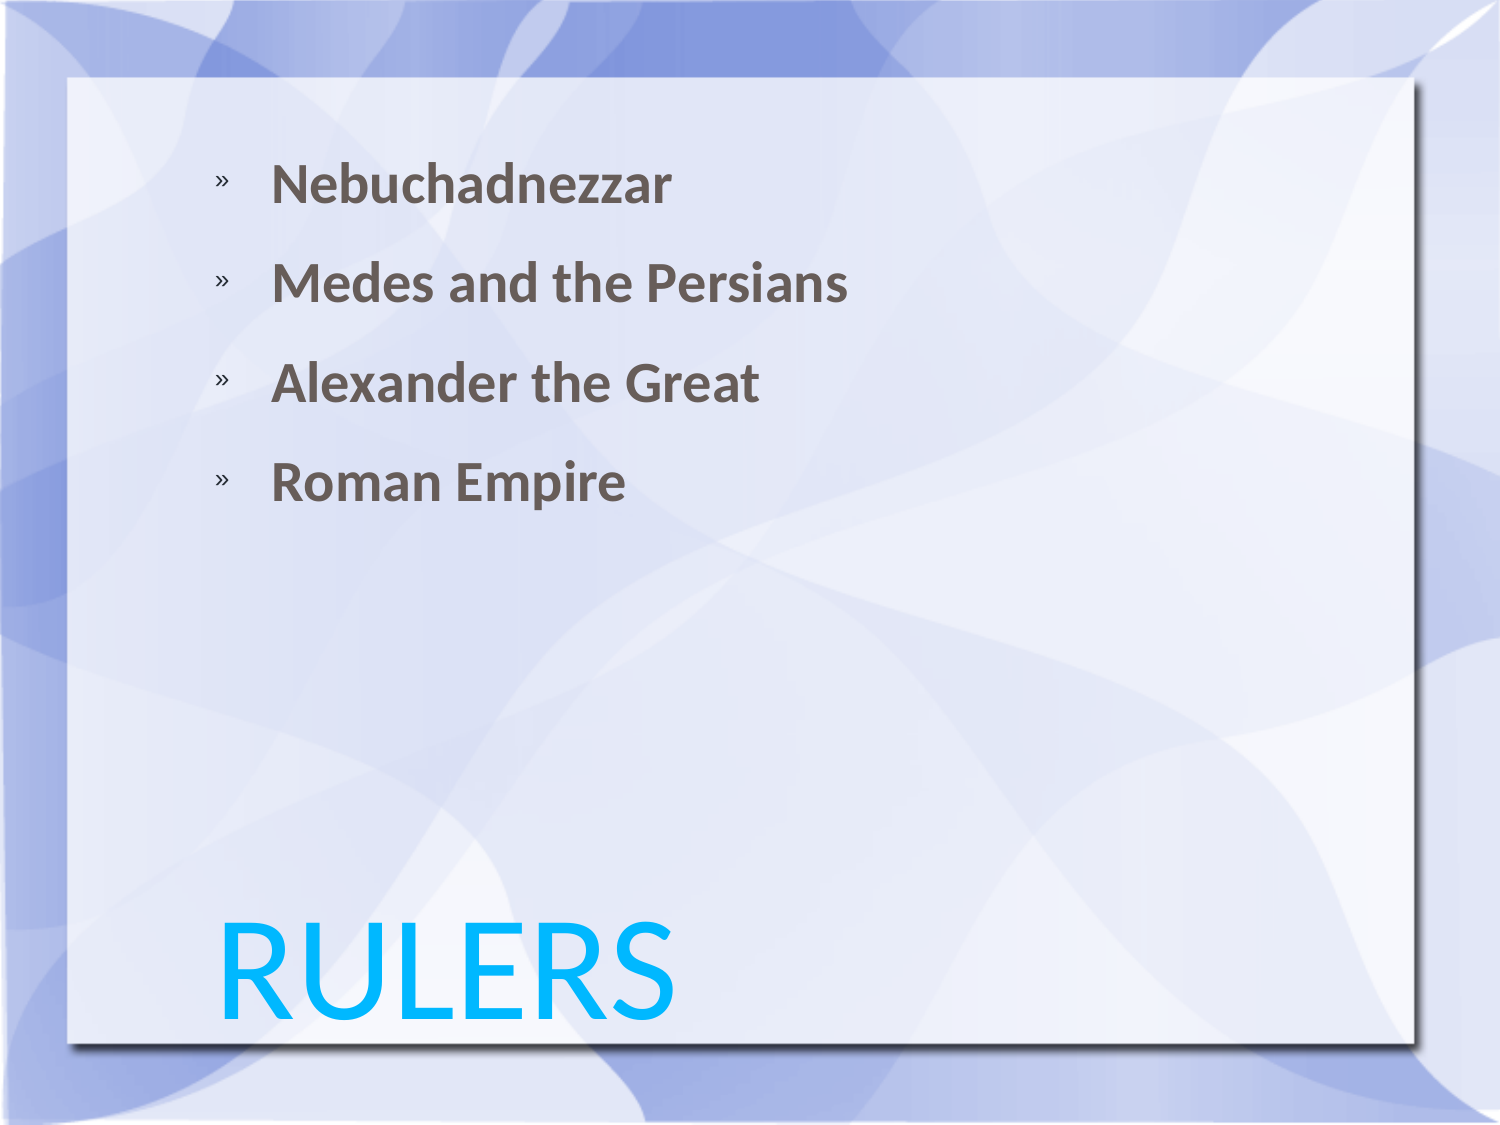

Nebuchadnezzar
Medes and the Persians
Alexander the Great
Roman Empire
# RULERS